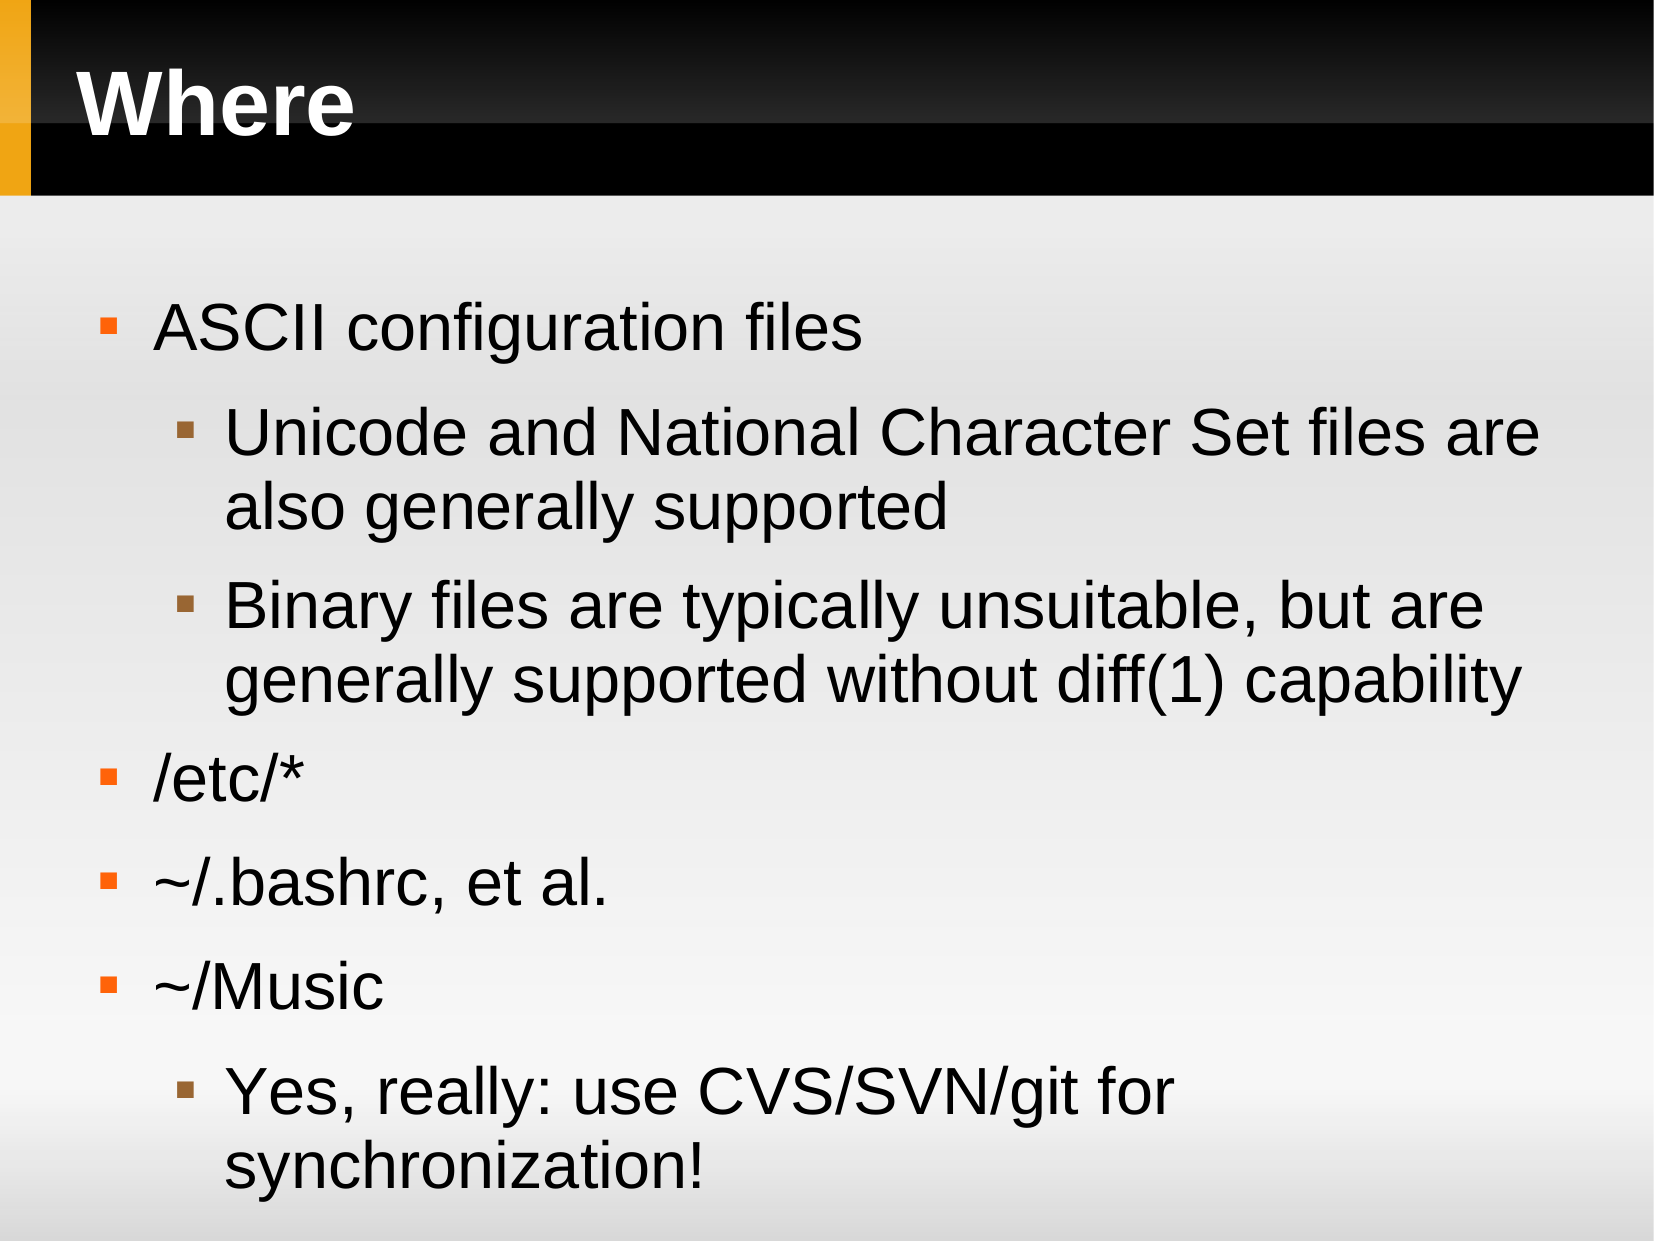

# Where
ASCII configuration files
Unicode and National Character Set files are also generally supported
Binary files are typically unsuitable, but are generally supported without diff(1) capability
/etc/*
~/.bashrc, et al.
~/Music
Yes, really: use CVS/SVN/git for synchronization!